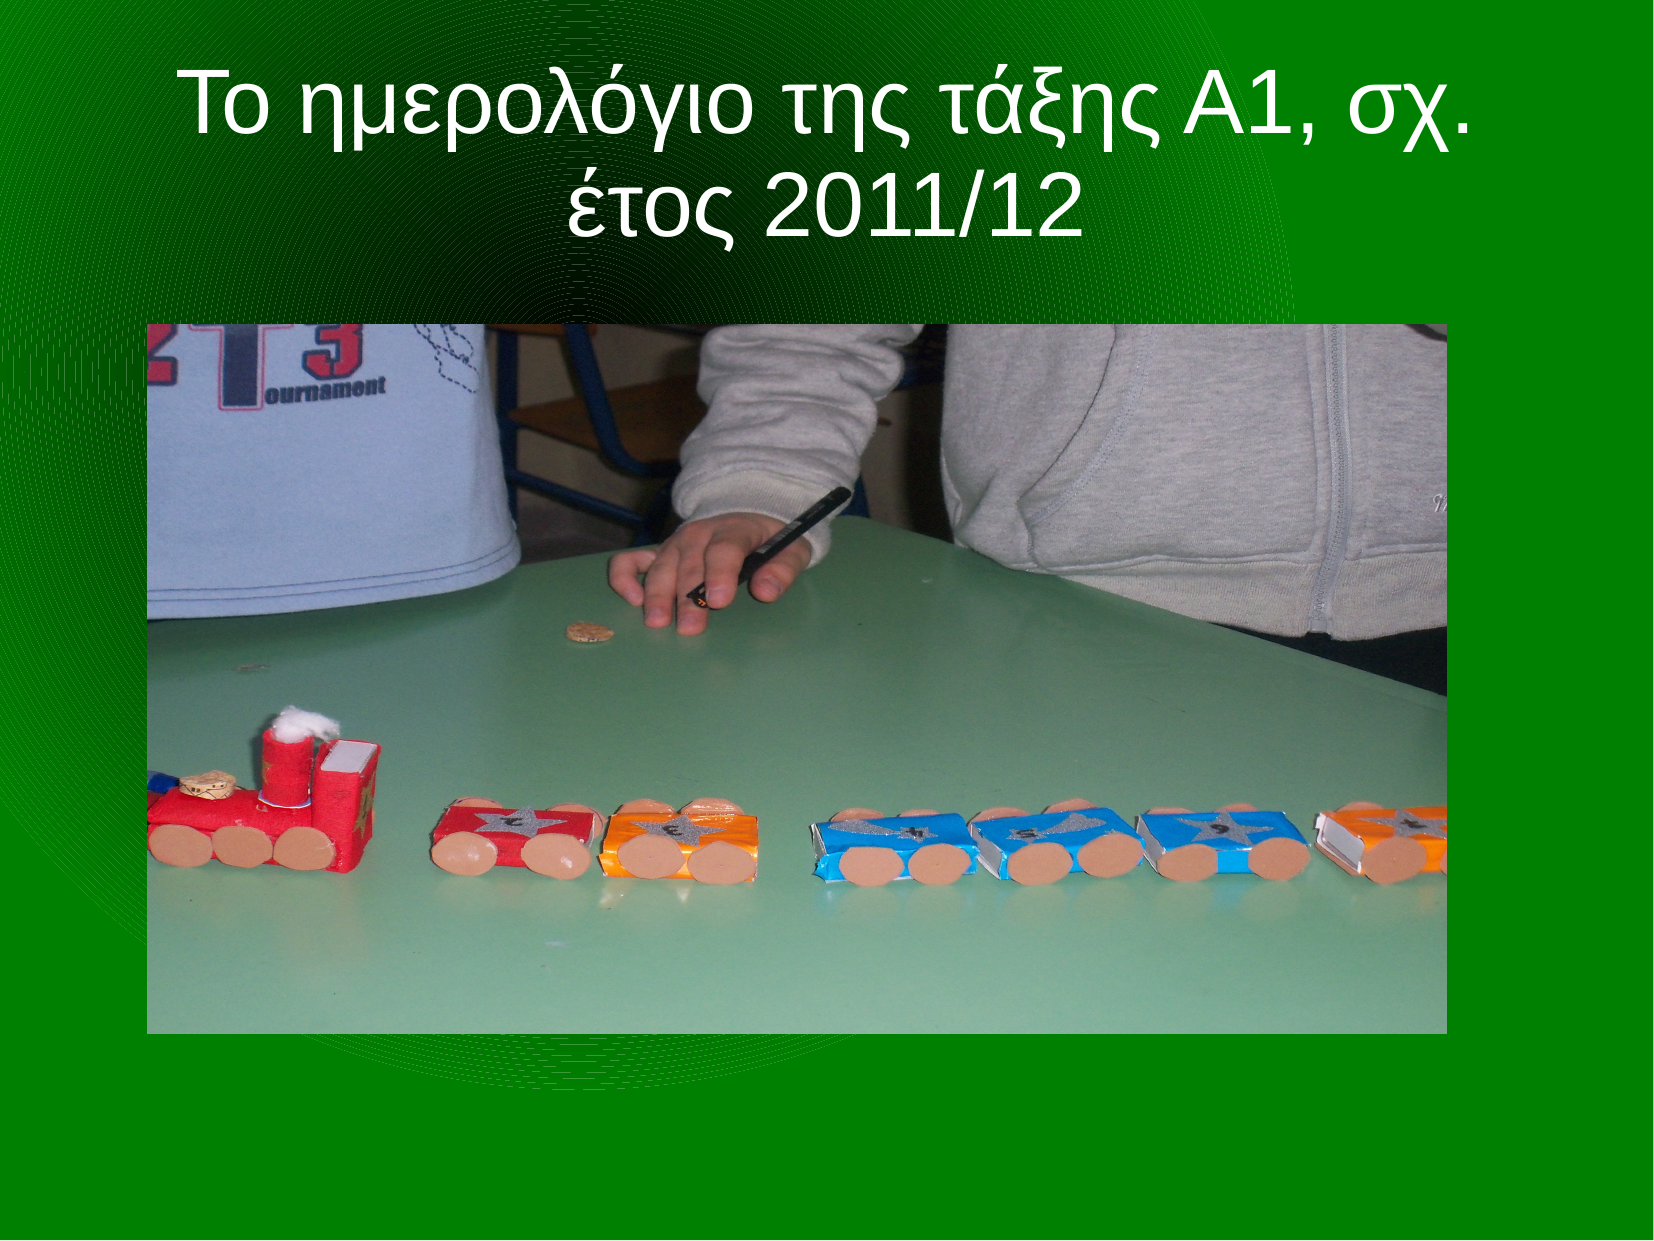

# Το ημερολόγιο της τάξης Α1, σχ. έτος 2011/12